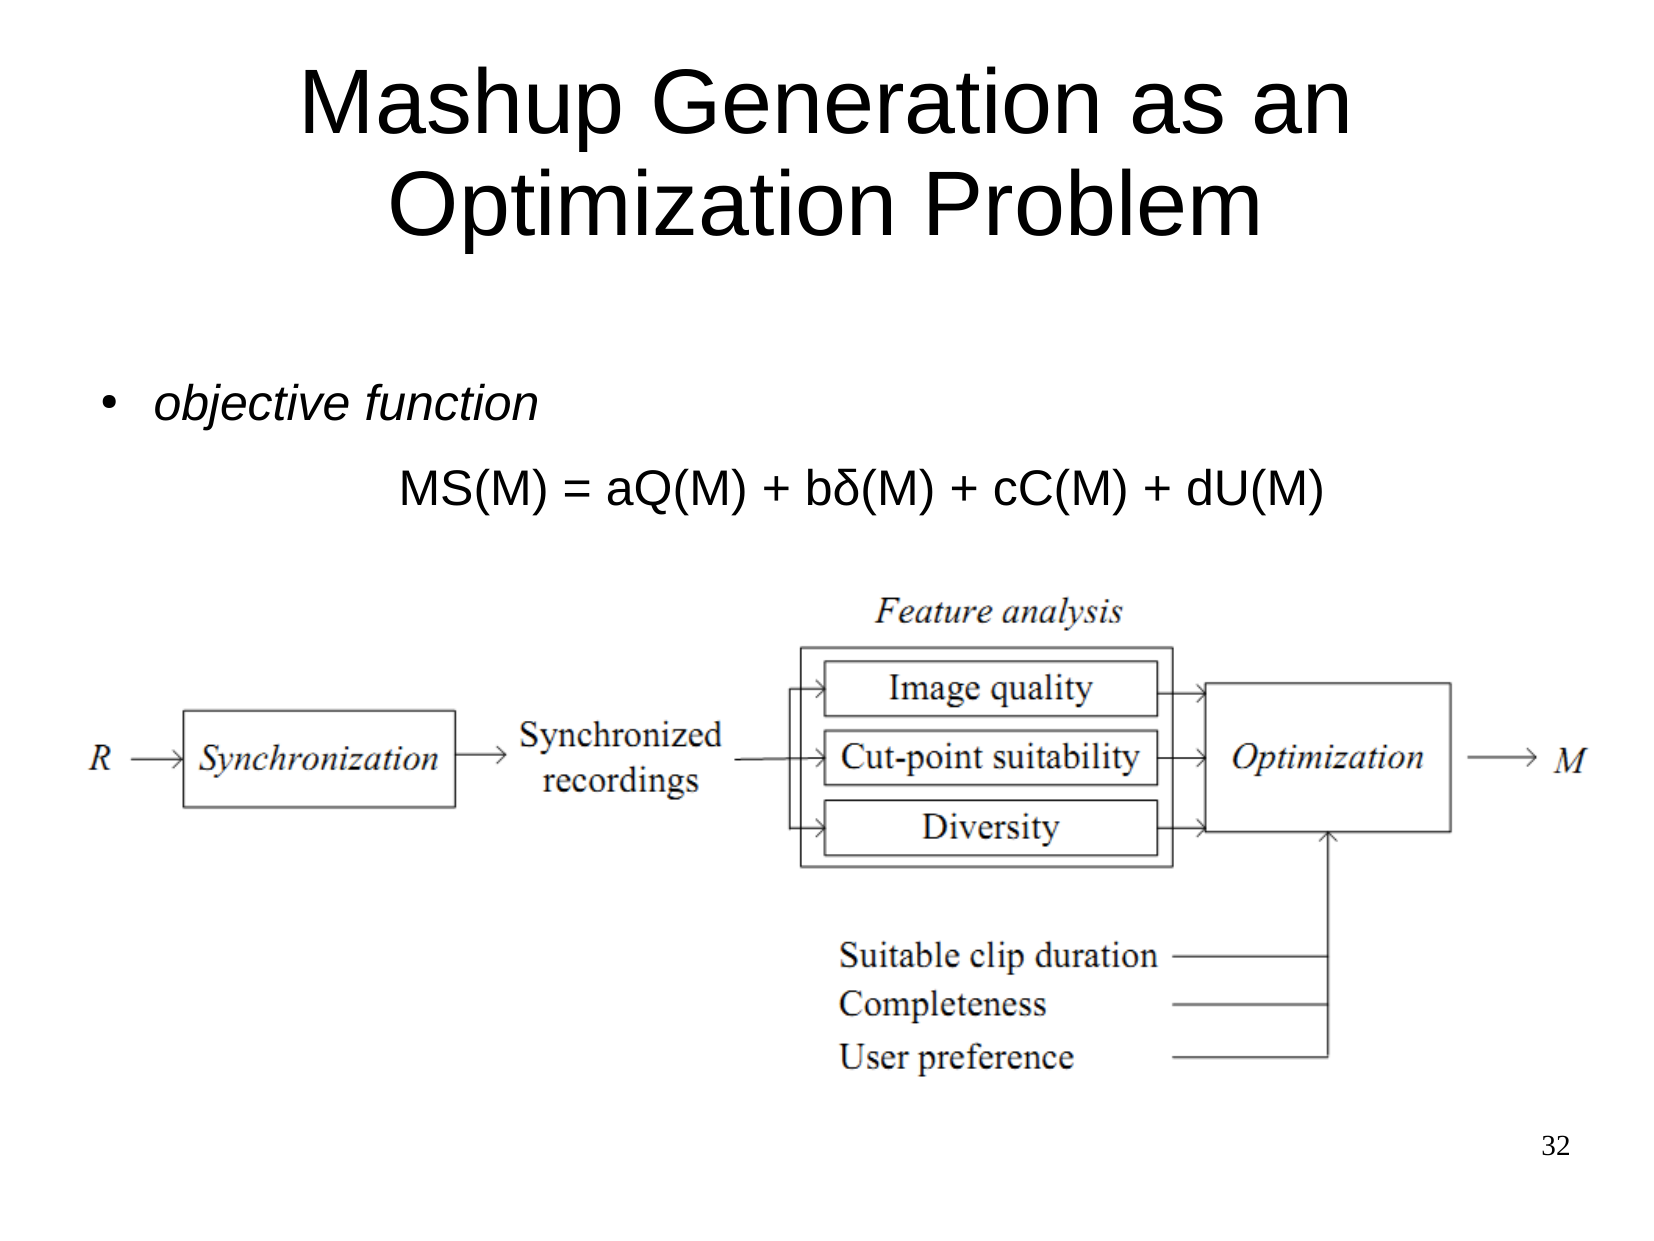

# Mashup Generation as an Optimization Problem
objective function
MS(M) = aQ(M) + bδ(M) + cC(M) + dU(M)
32